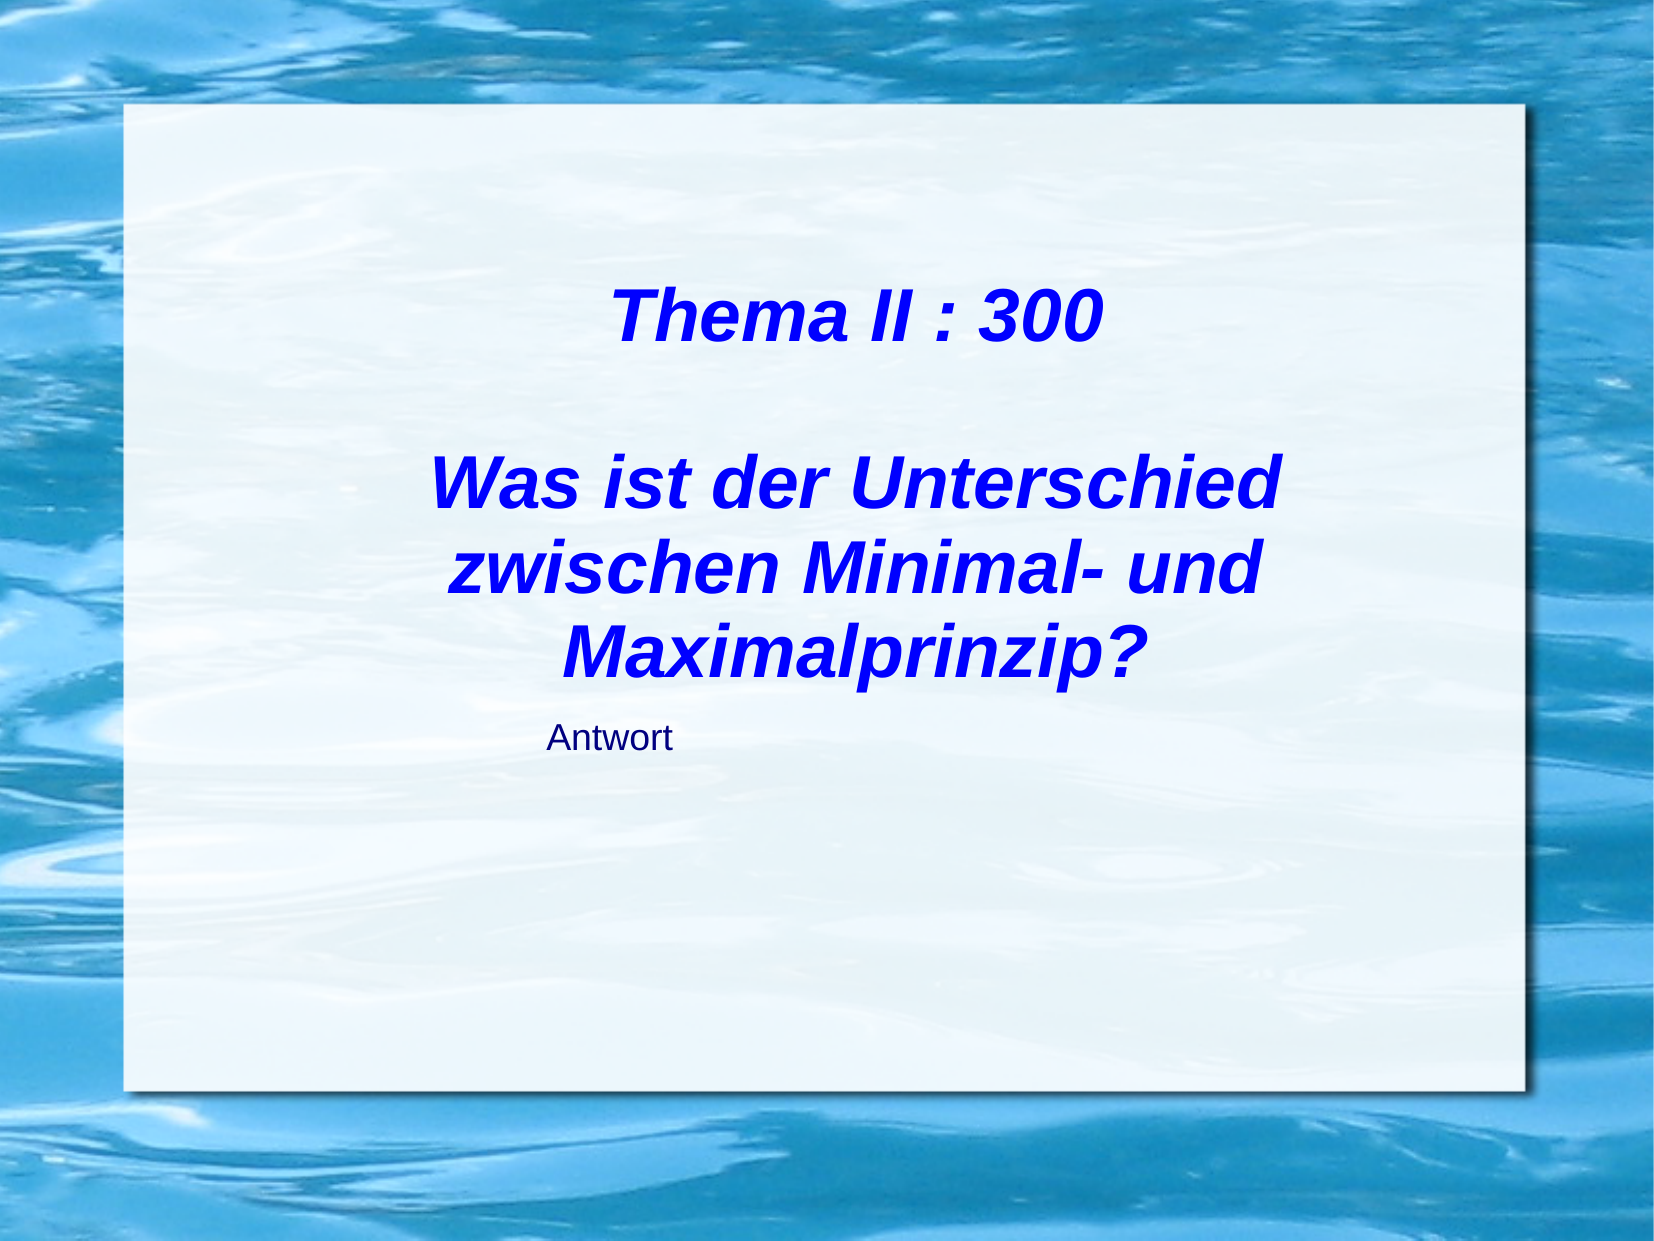

Thema II : 300
Was ist der Unterschied zwischen Minimal- und Maximalprinzip?
Antwort